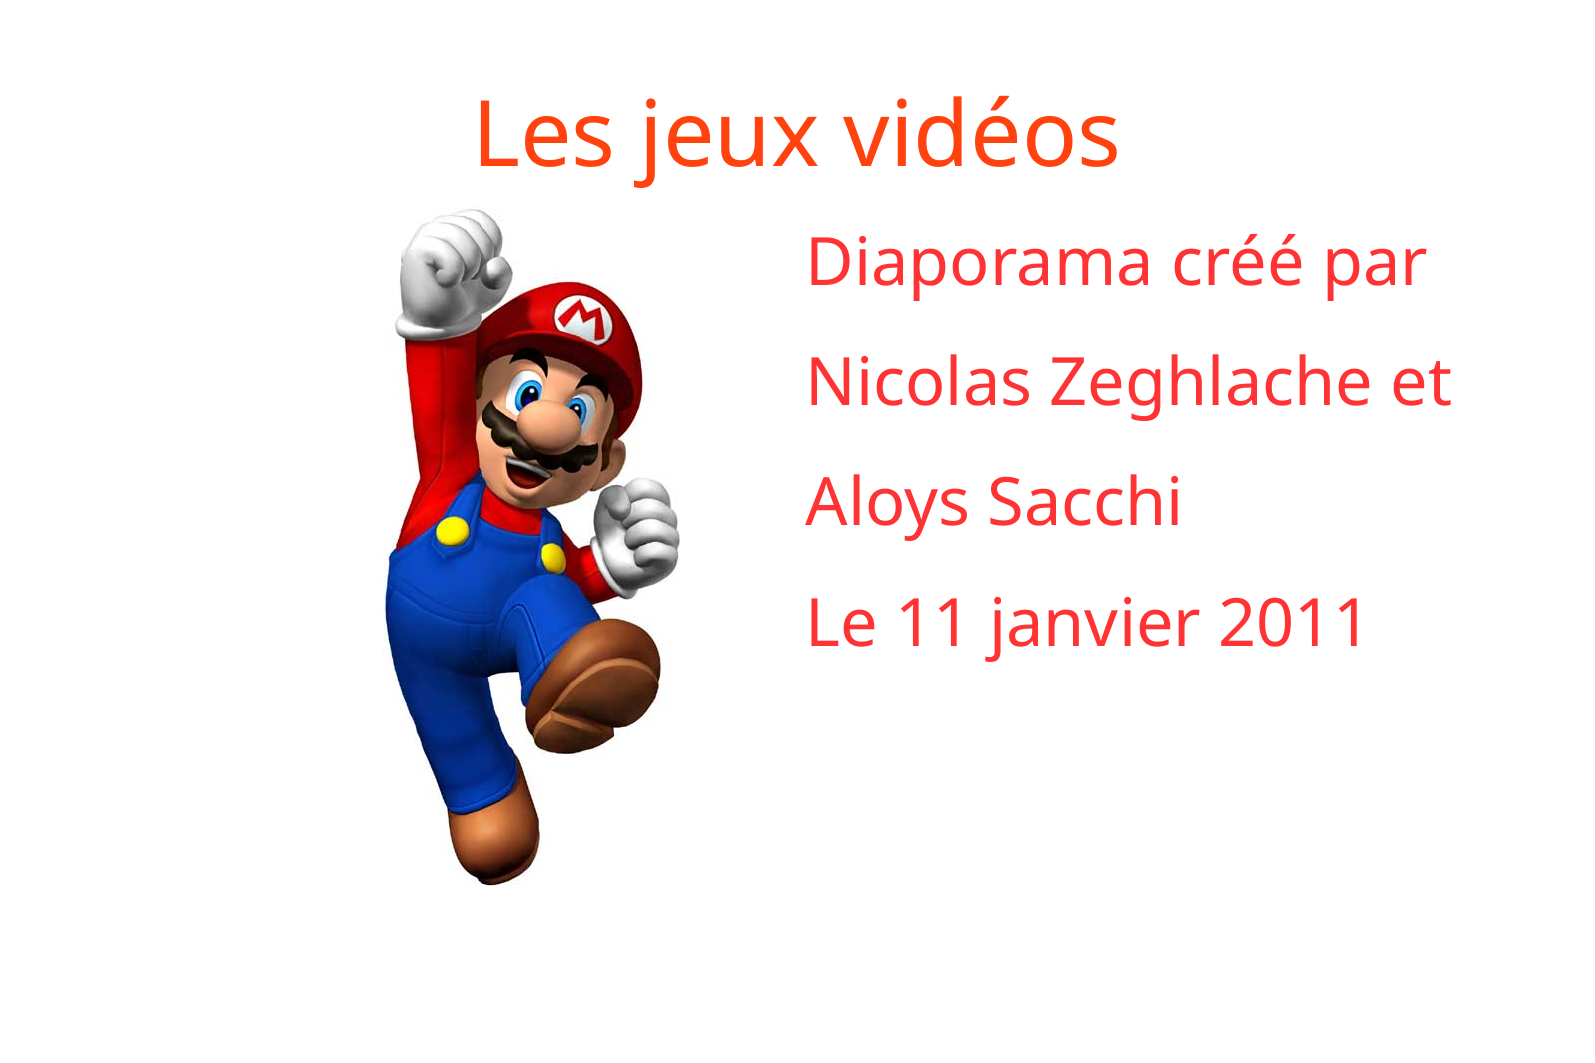

# Les jeux vidéos
Diaporama créé par
Nicolas Zeghlache et
Aloys Sacchi
Le 11 janvier 2011